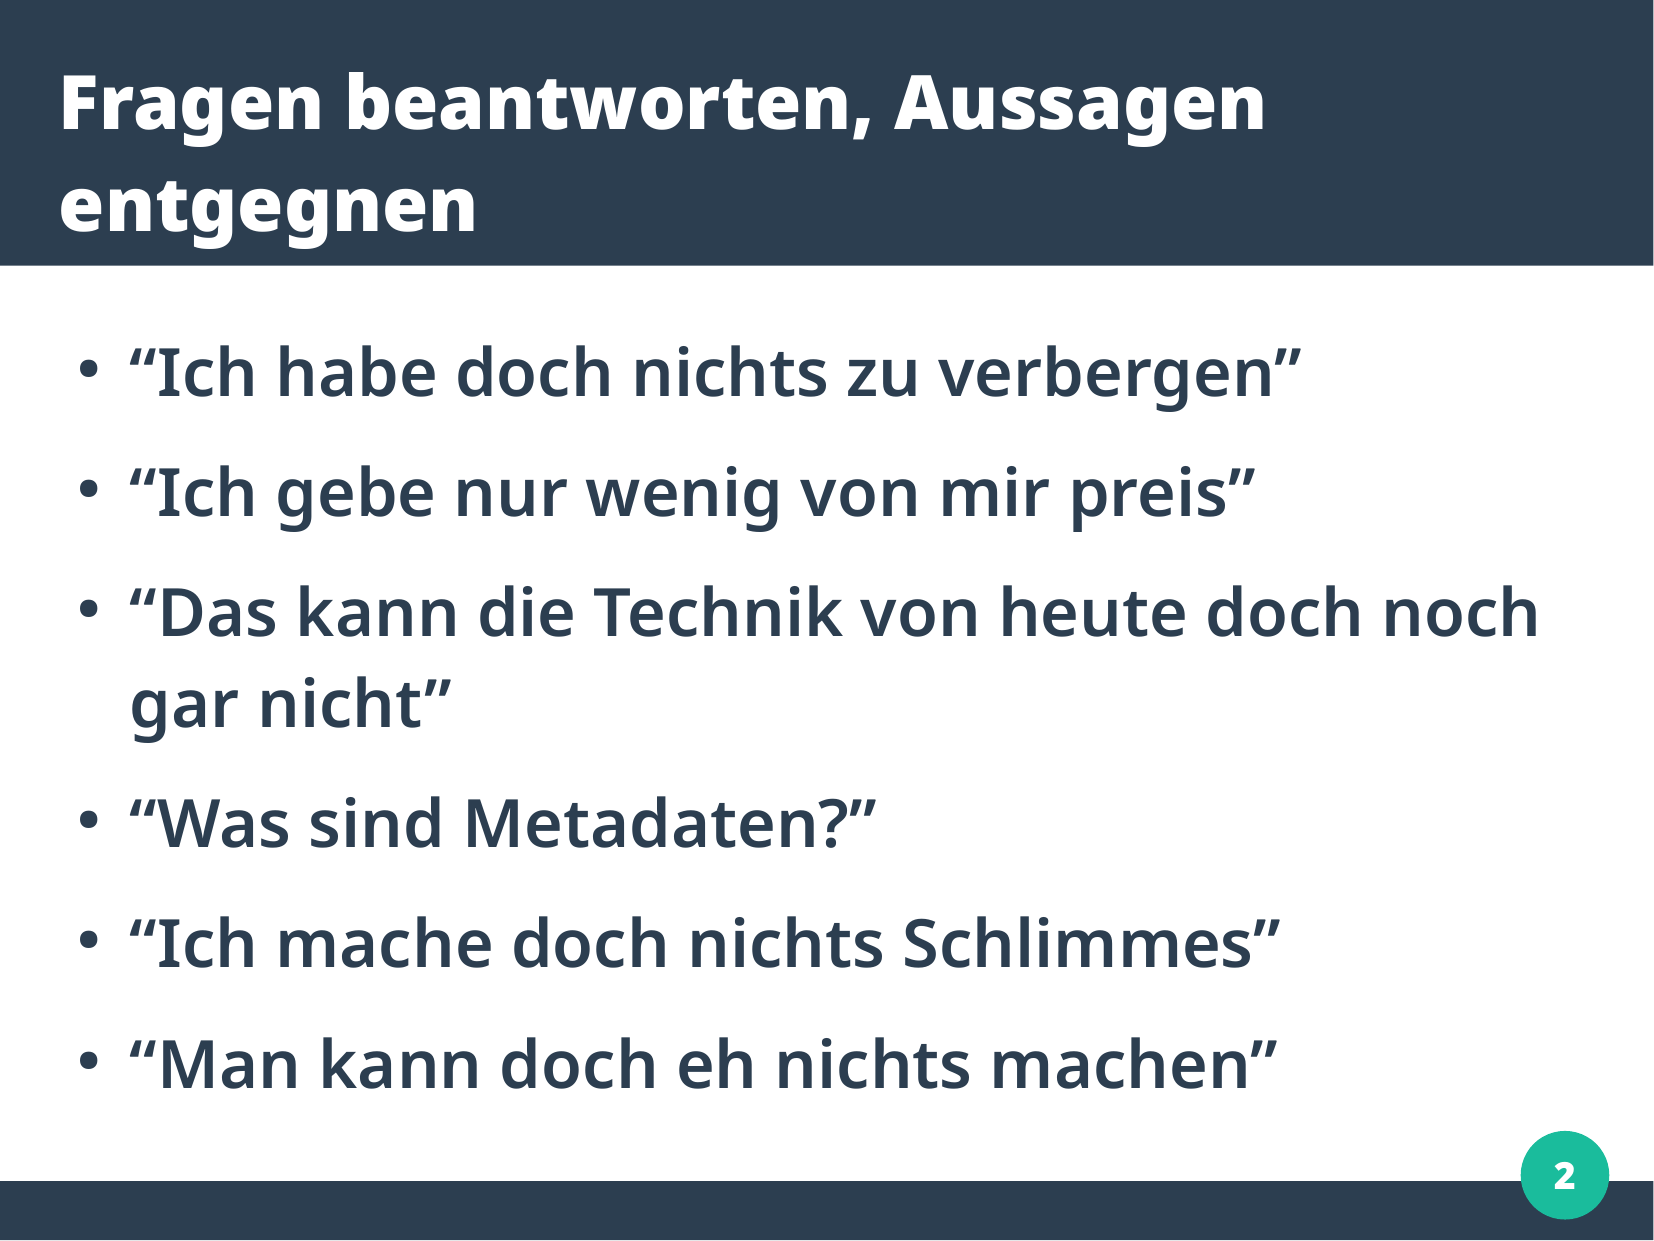

# Fragen beantworten, Aussagen entgegnen
“Ich habe doch nichts zu verbergen”
“Ich gebe nur wenig von mir preis”
“Das kann die Technik von heute doch noch gar nicht”
“Was sind Metadaten?”
“Ich mache doch nichts Schlimmes”
“Man kann doch eh nichts machen”
2